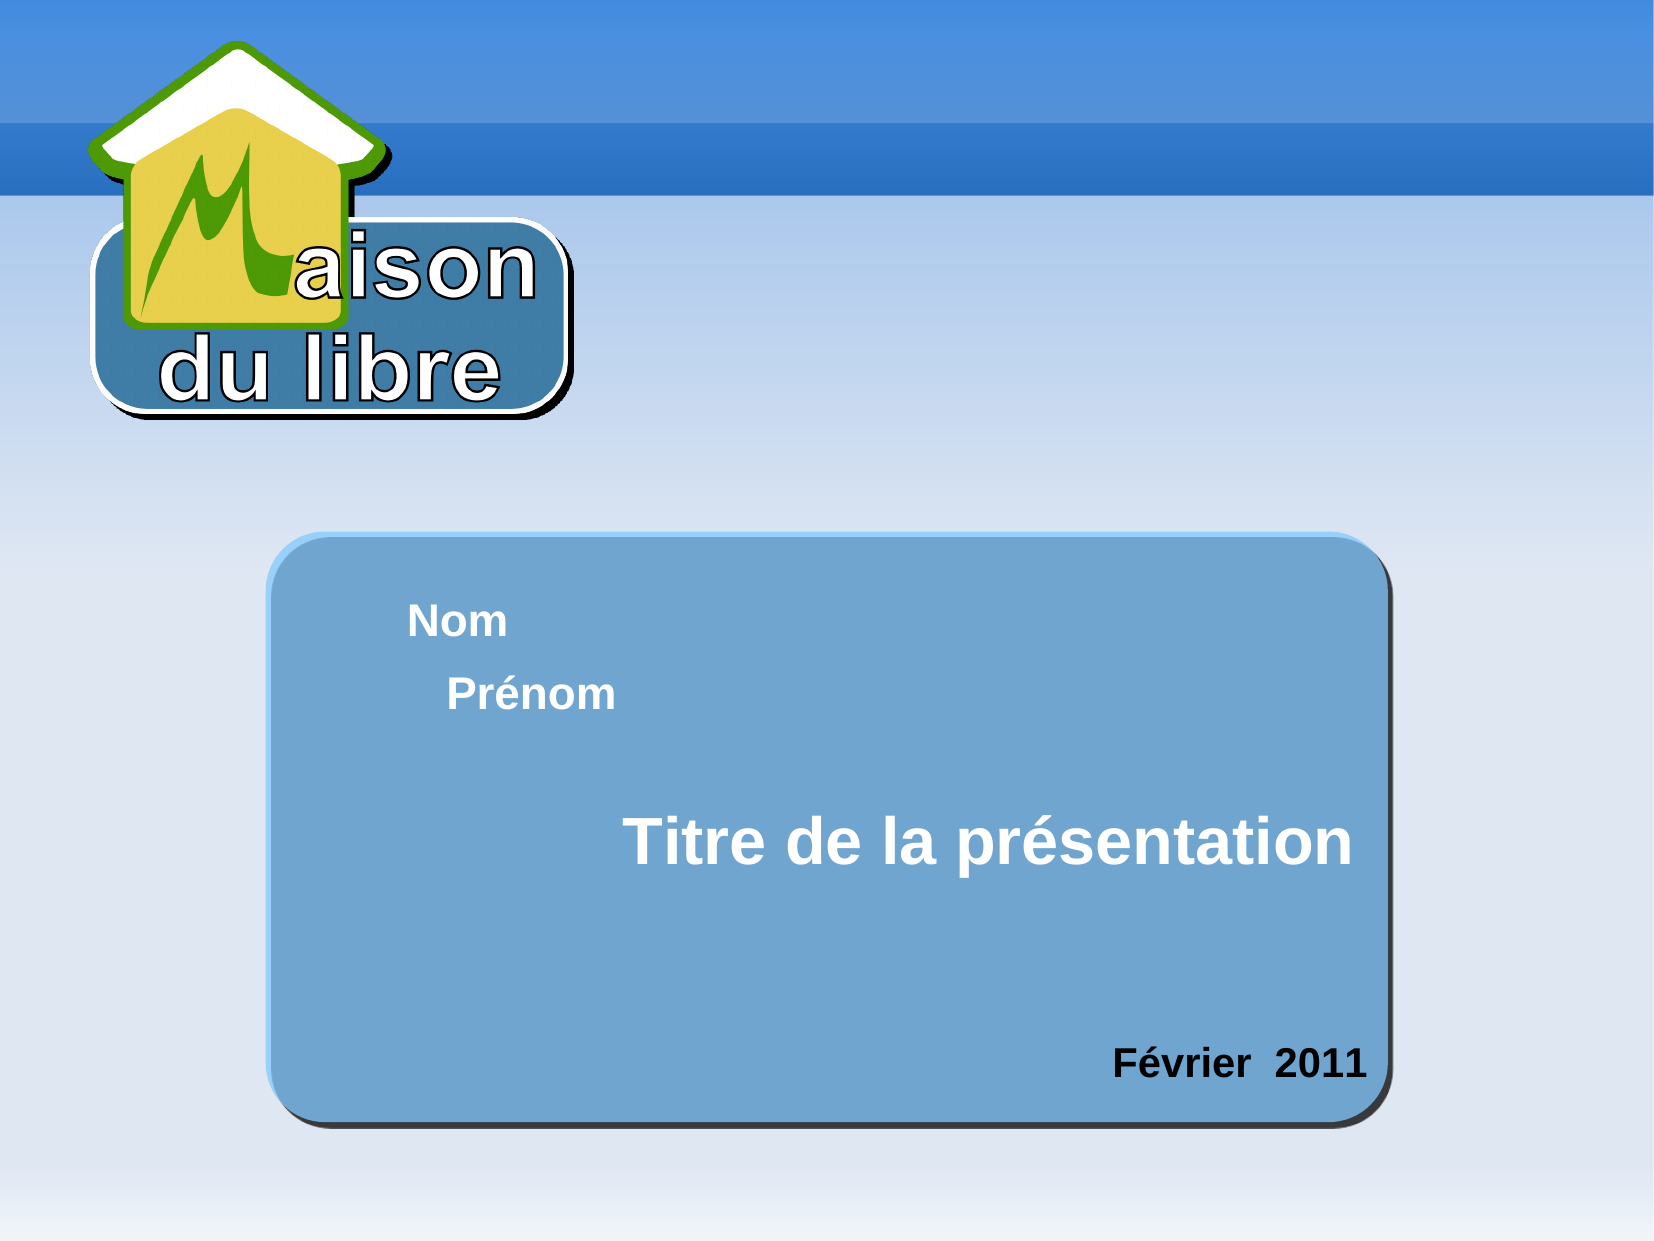

# Nom
Prénom
Titre de la présentation
Février 2011